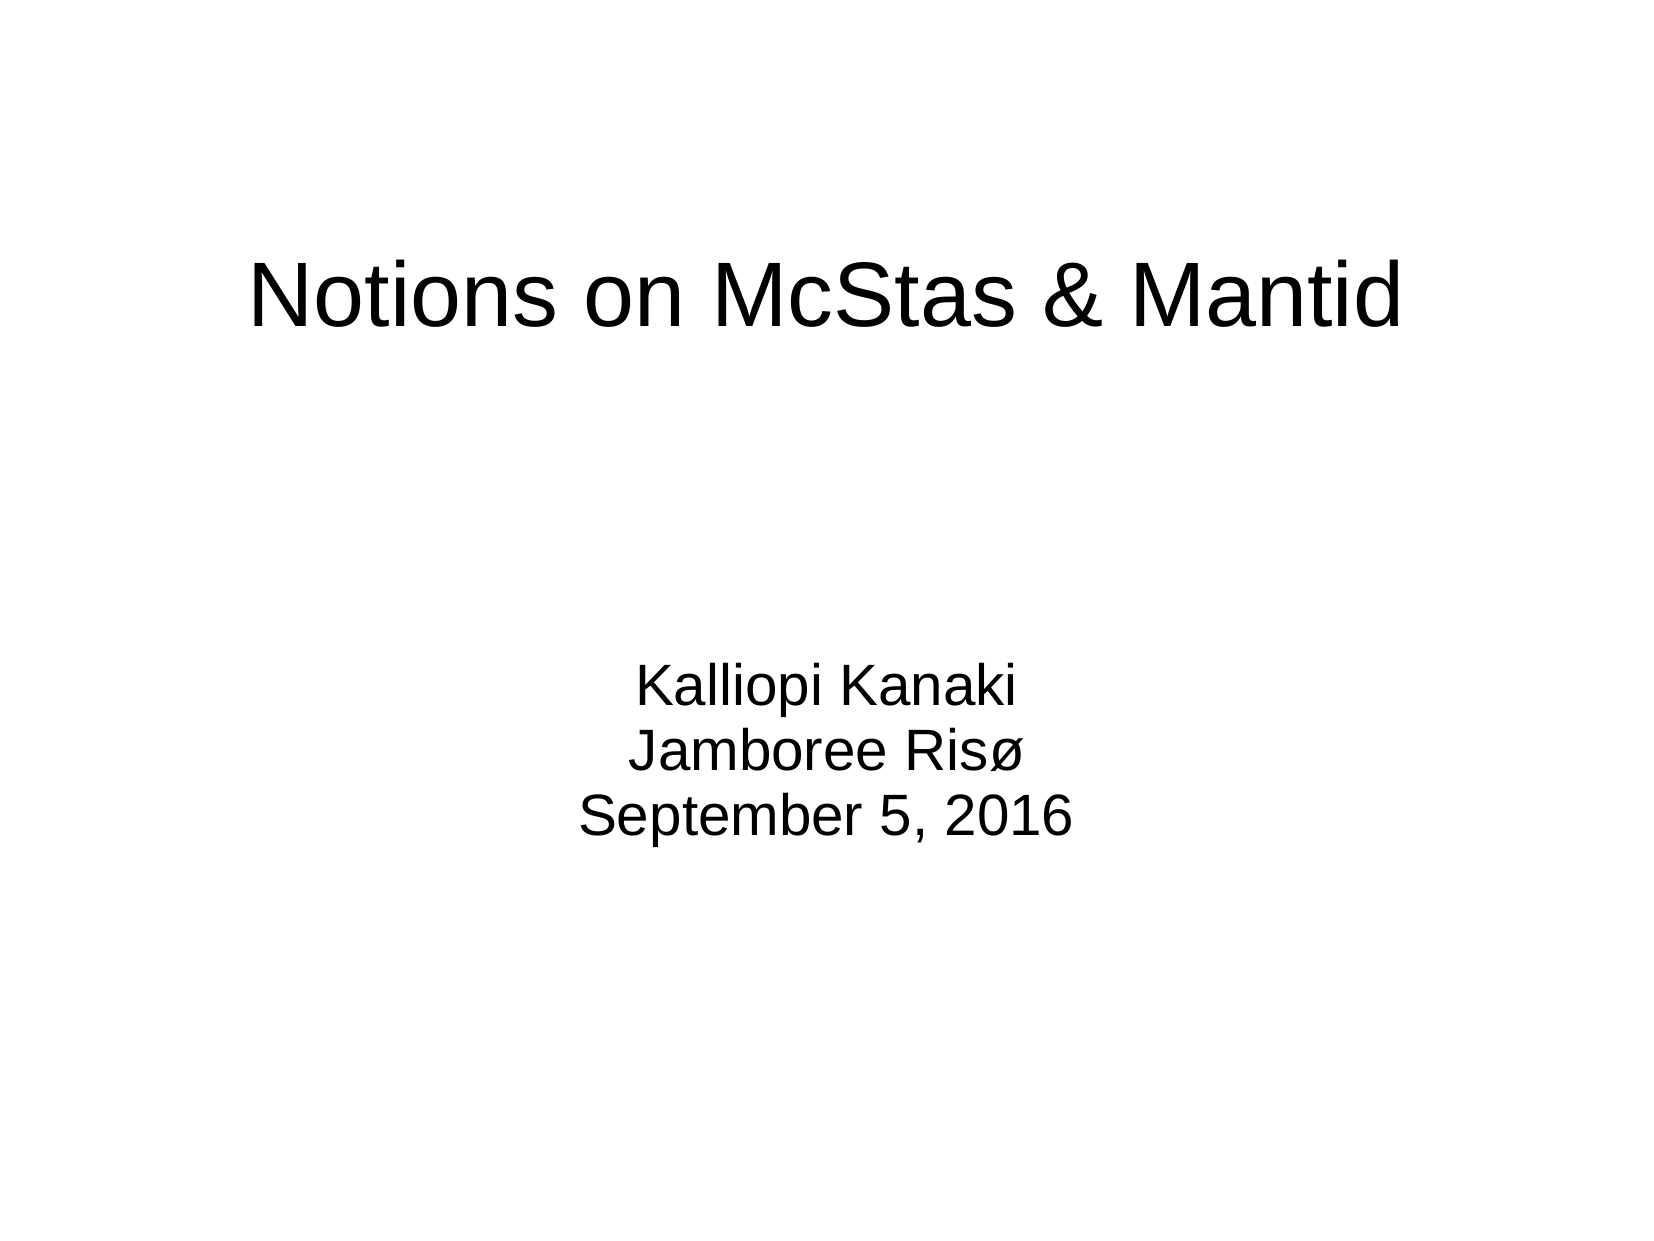

# Notions on McStas & Mantid
Kalliopi Kanaki
Jamboree Risø
September 5, 2016